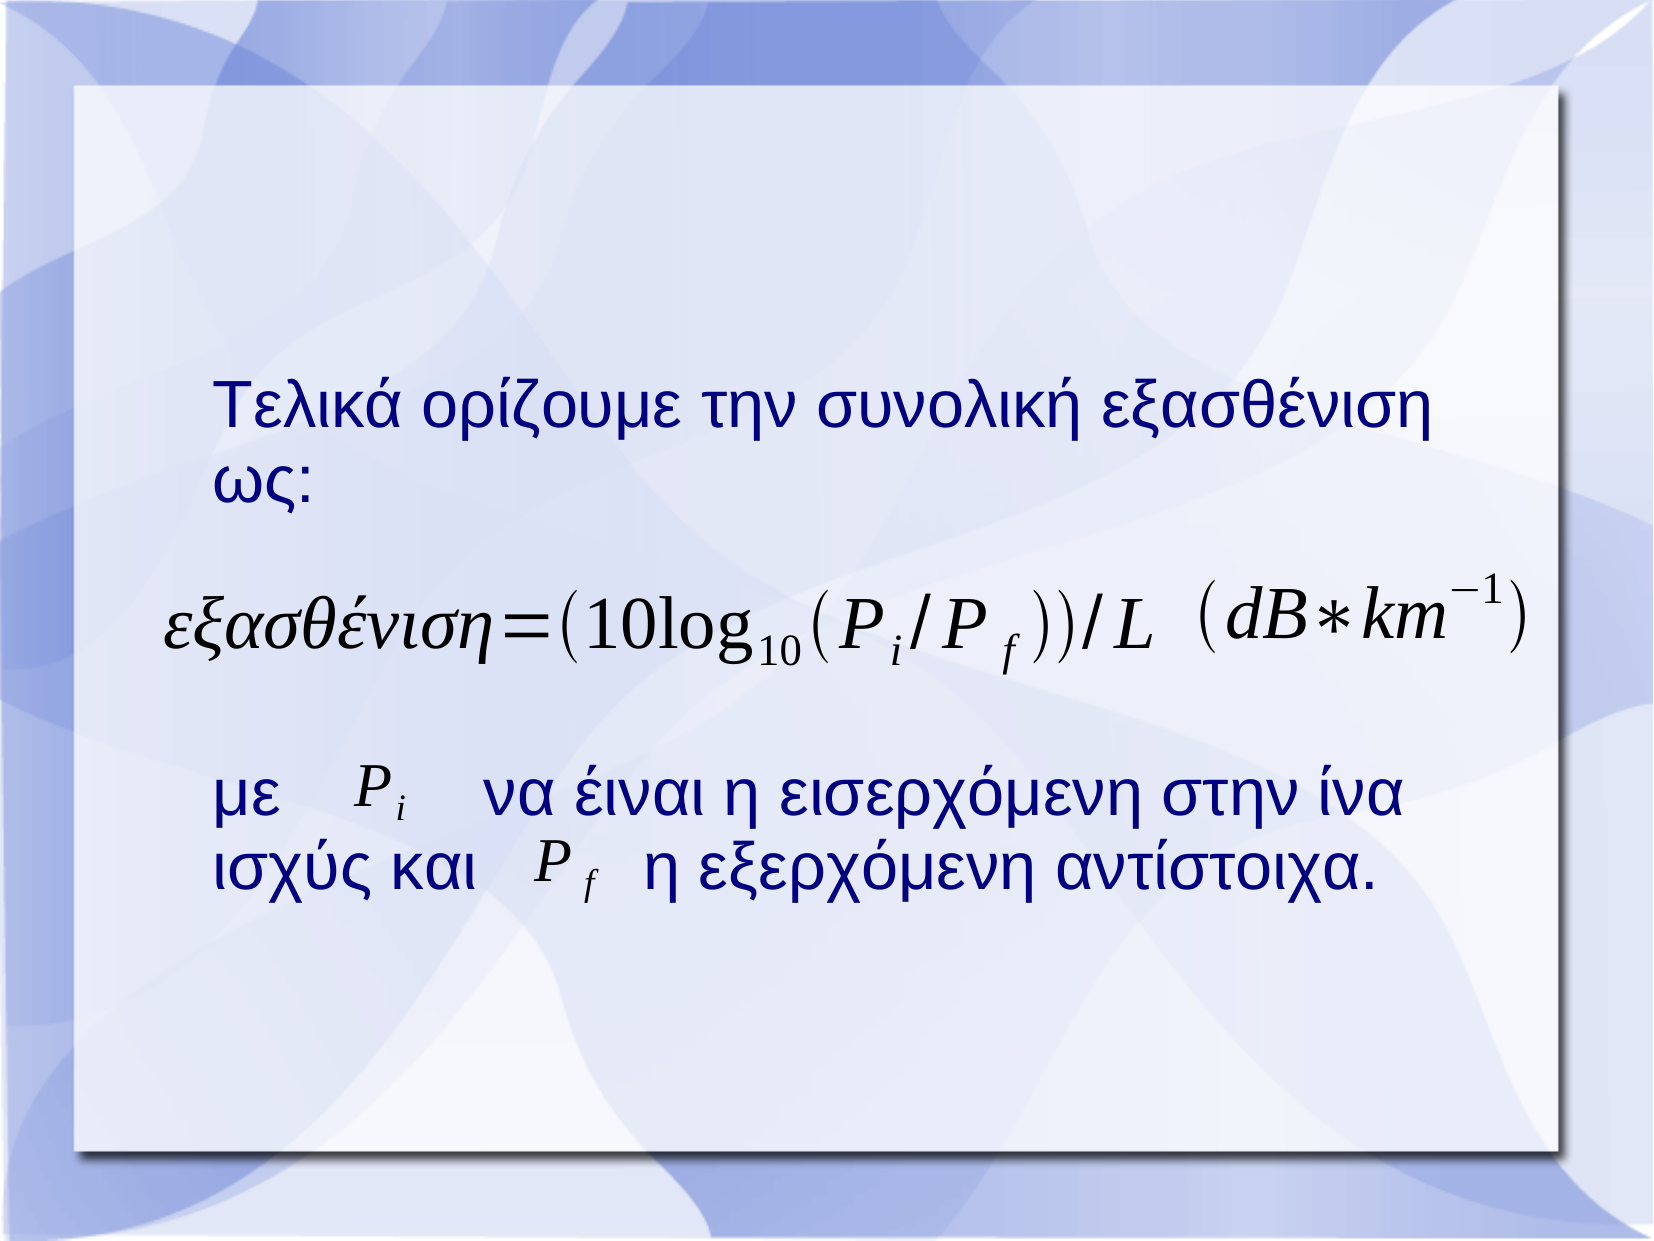

# Τελικά ορίζουμε την συνολική εξασθένιση ως:
με να έιναι η εισερχόμενη στην ίνα ισχύς και η εξερχόμενη αντίστοιχα.